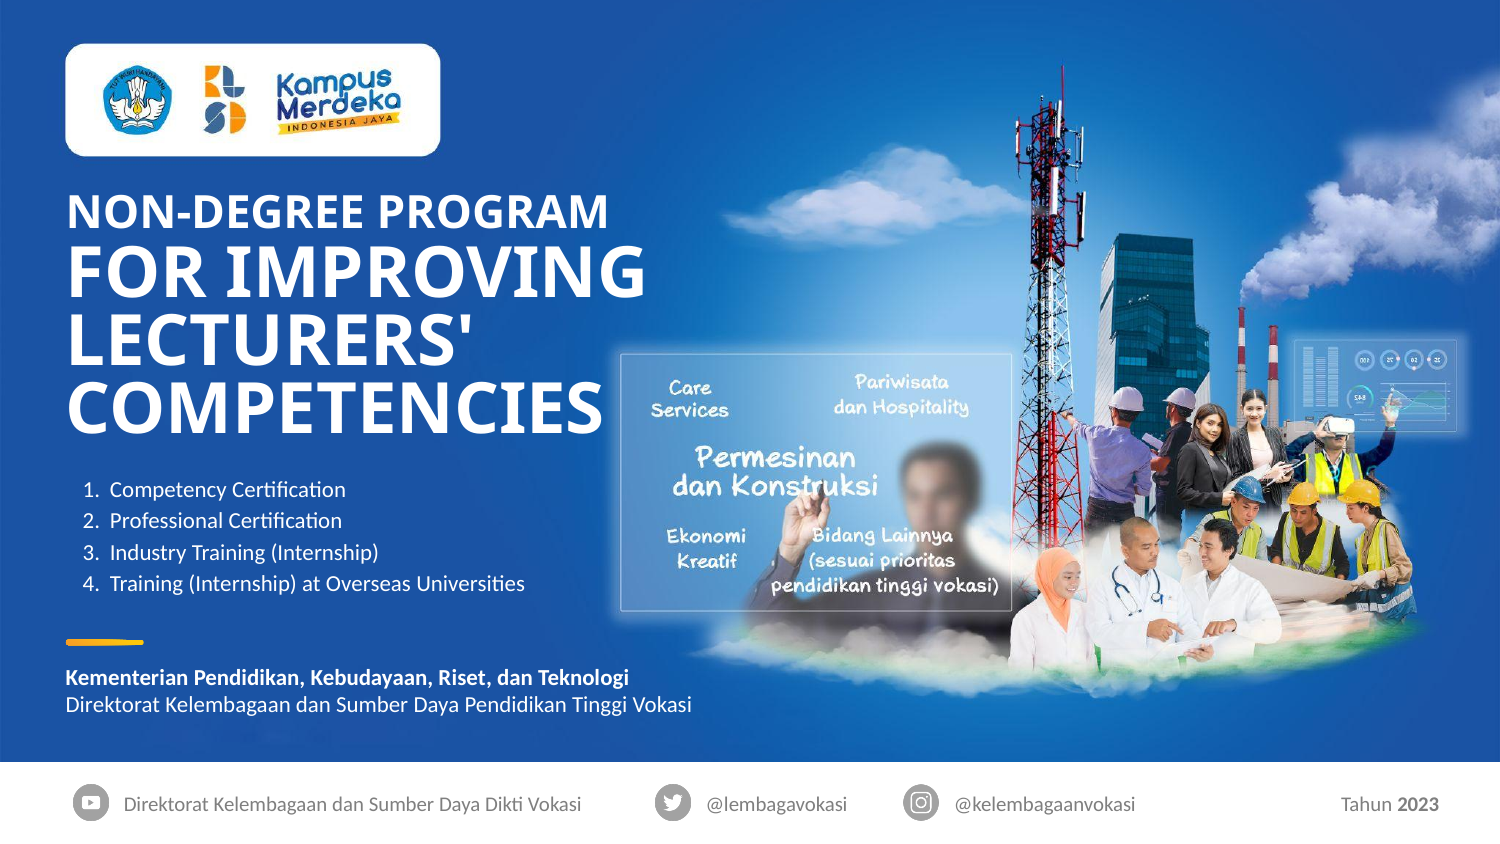

NON-DEGREE PROGRAM
FOR IMPROVING LECTURERS' COMPETENCIES
Competency Certification
Professional Certification
Industry Training (Internship)
Training (Internship) at Overseas Universities
Kementerian Pendidikan, Kebudayaan, Riset, dan Teknologi
Direktorat Kelembagaan dan Sumber Daya Pendidikan Tinggi Vokasi